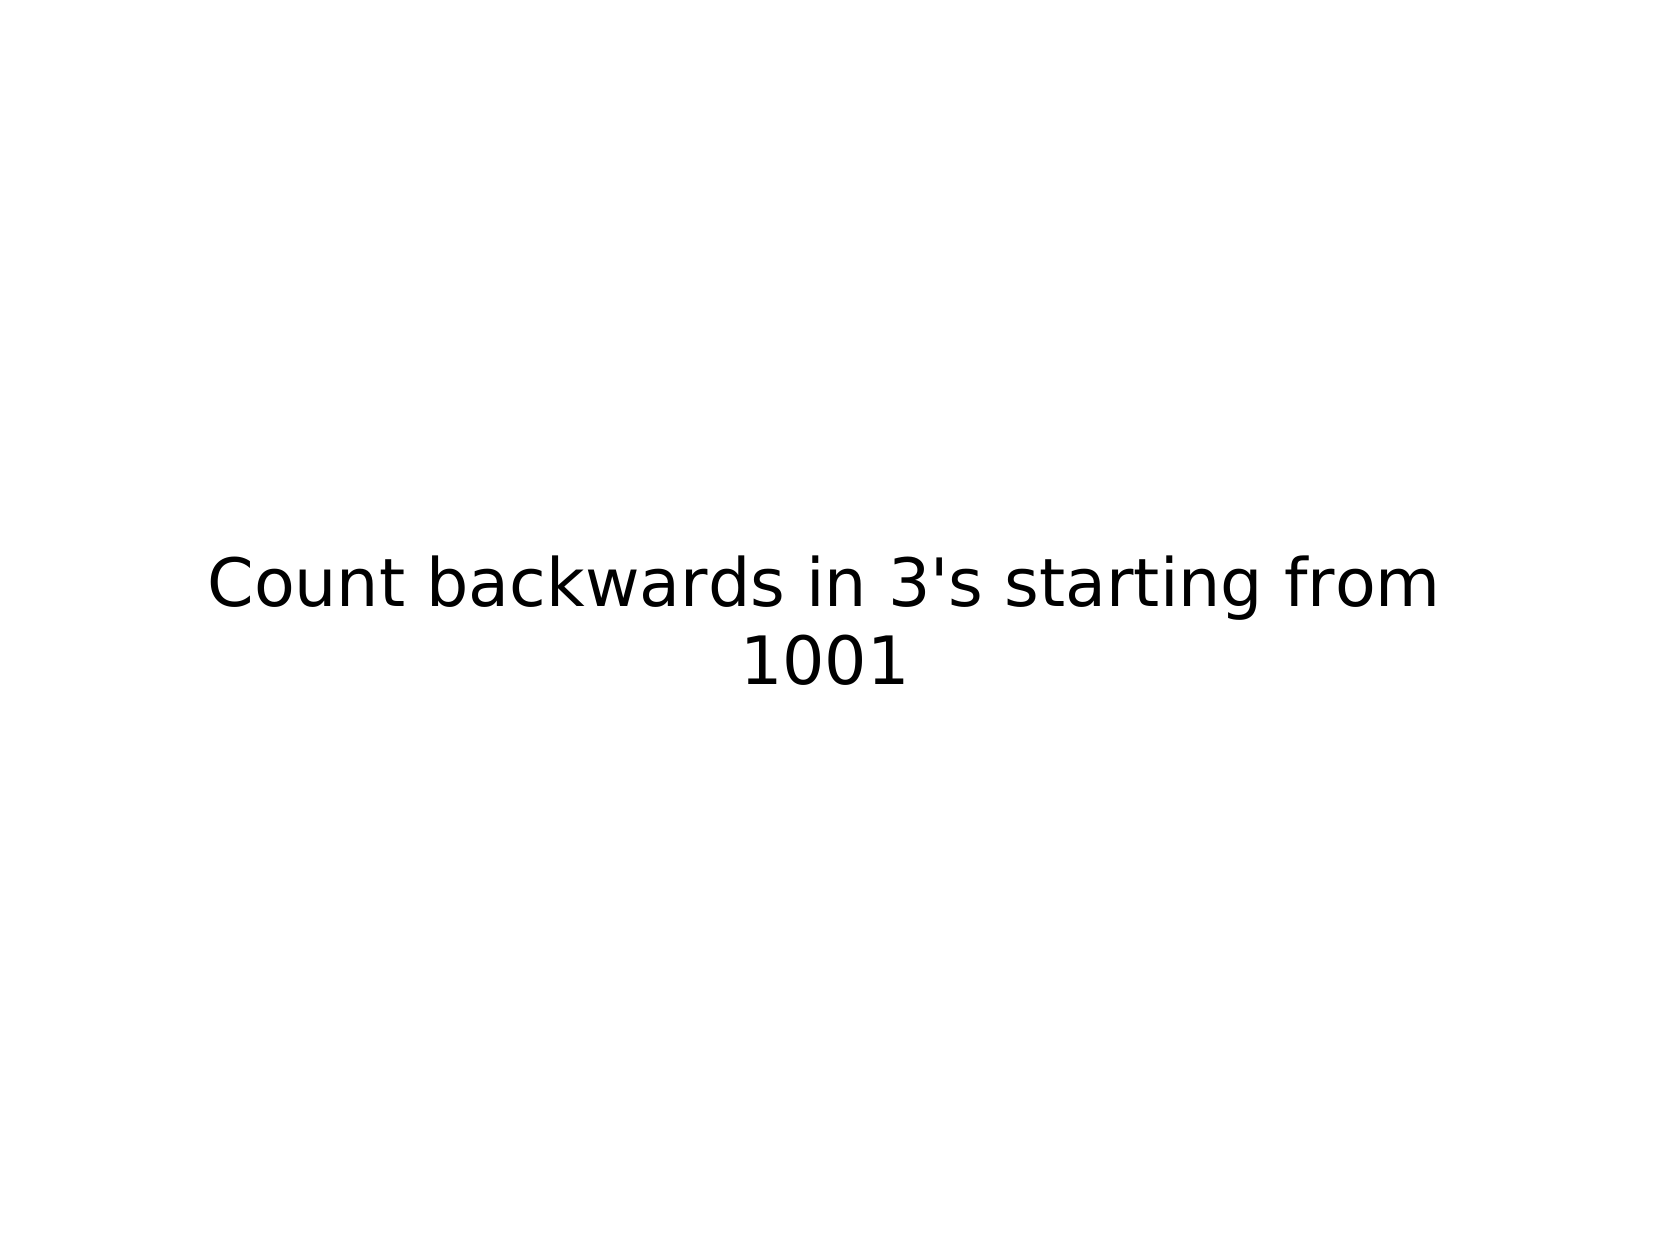

# Count backwards in 3's starting from
1001